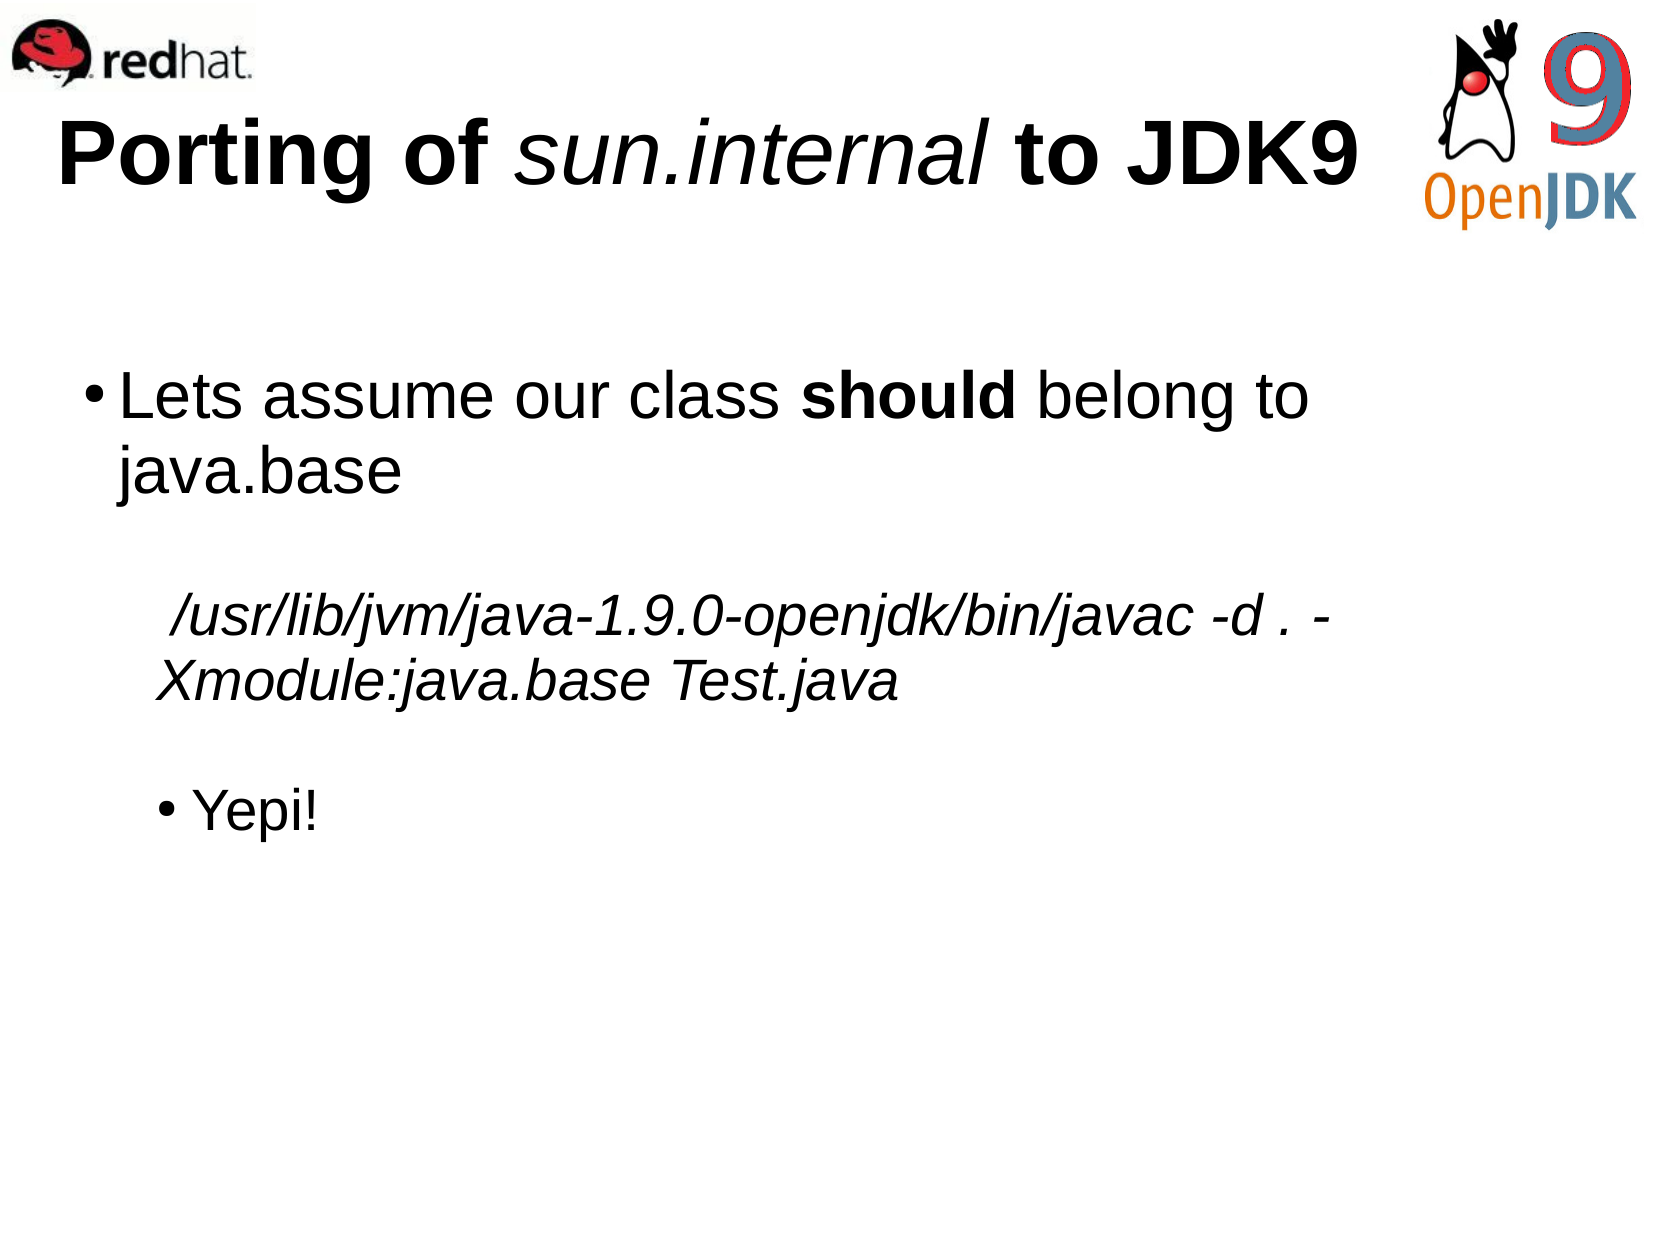

# Porting of sun.internal to JDK9
Lets assume our class should belong to java.base
 /usr/lib/jvm/java-1.9.0-openjdk/bin/javac -d . -Xmodule:java.base Test.java
Yepi!